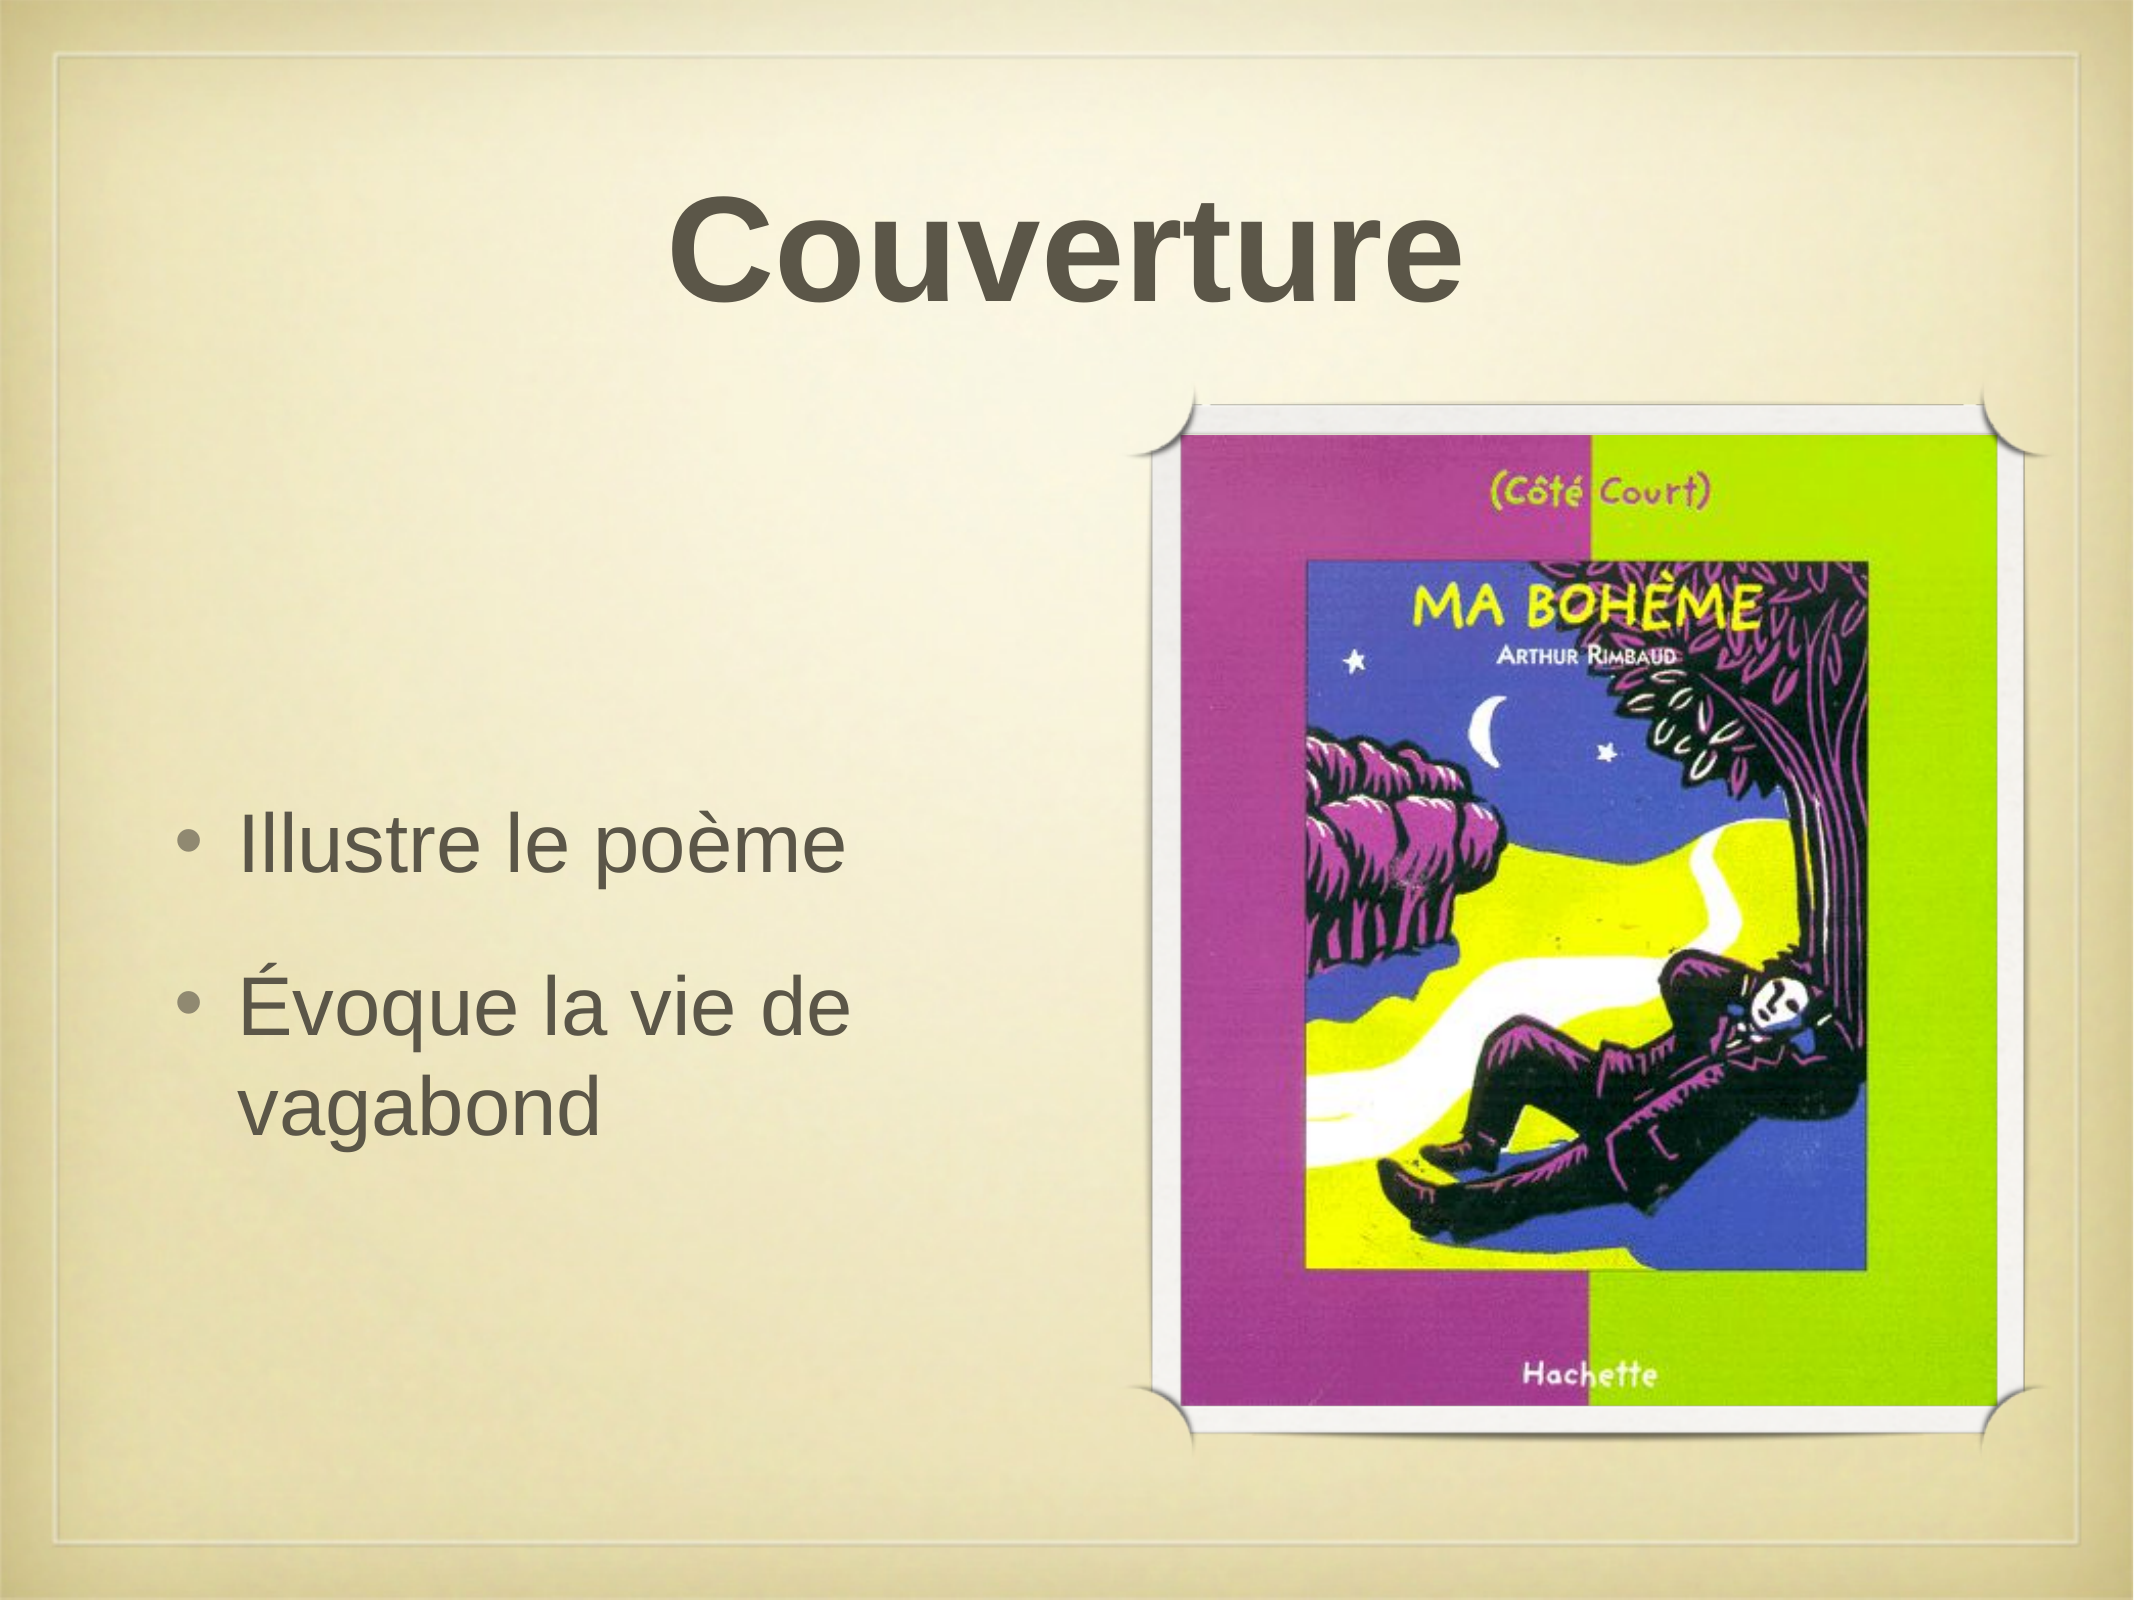

# Couverture
Illustre le poème
Évoque la vie de vagabond